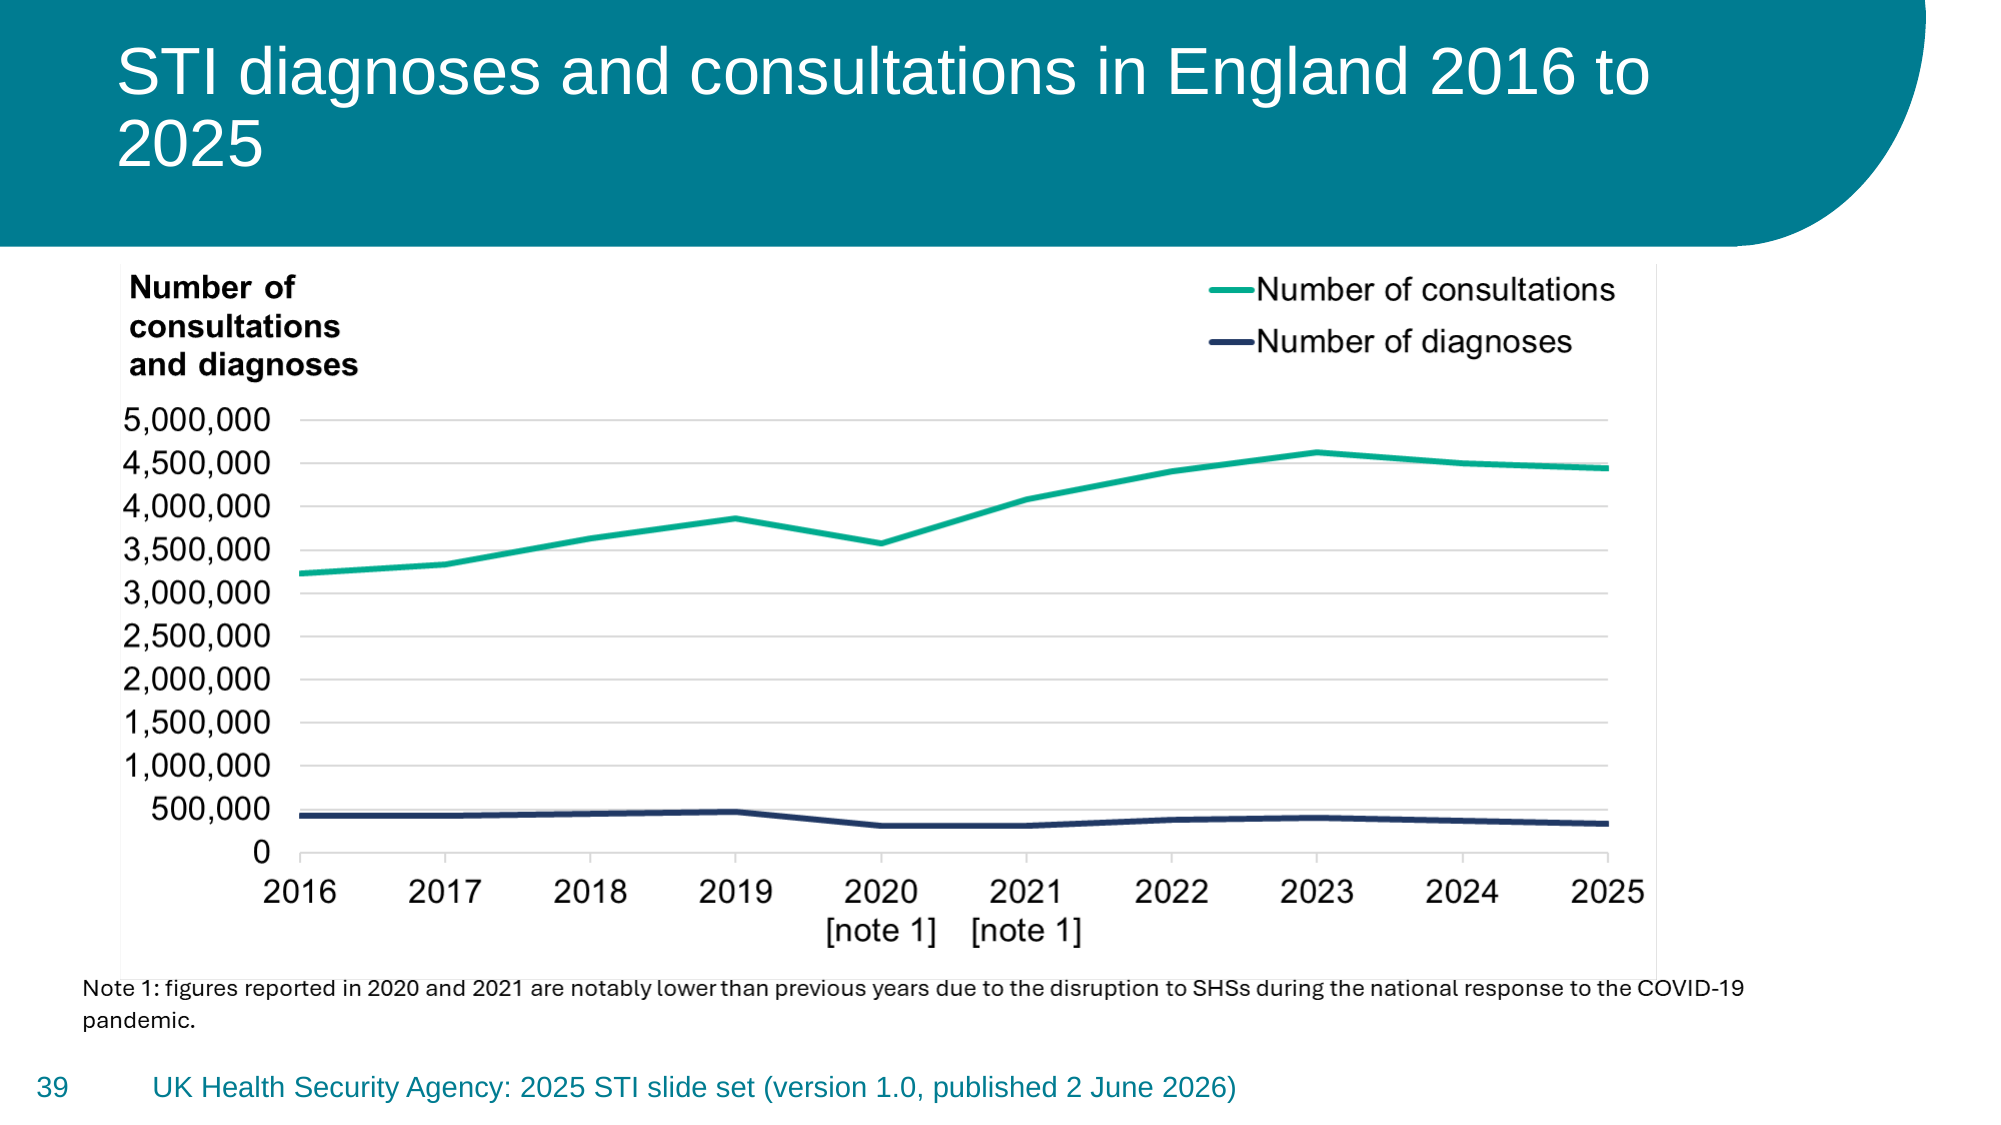

# STI diagnoses and consultations in England 2016 to 2025
39
UK Health Security Agency: 2025 STI slide set (version 1.0, published 2 June 2026)